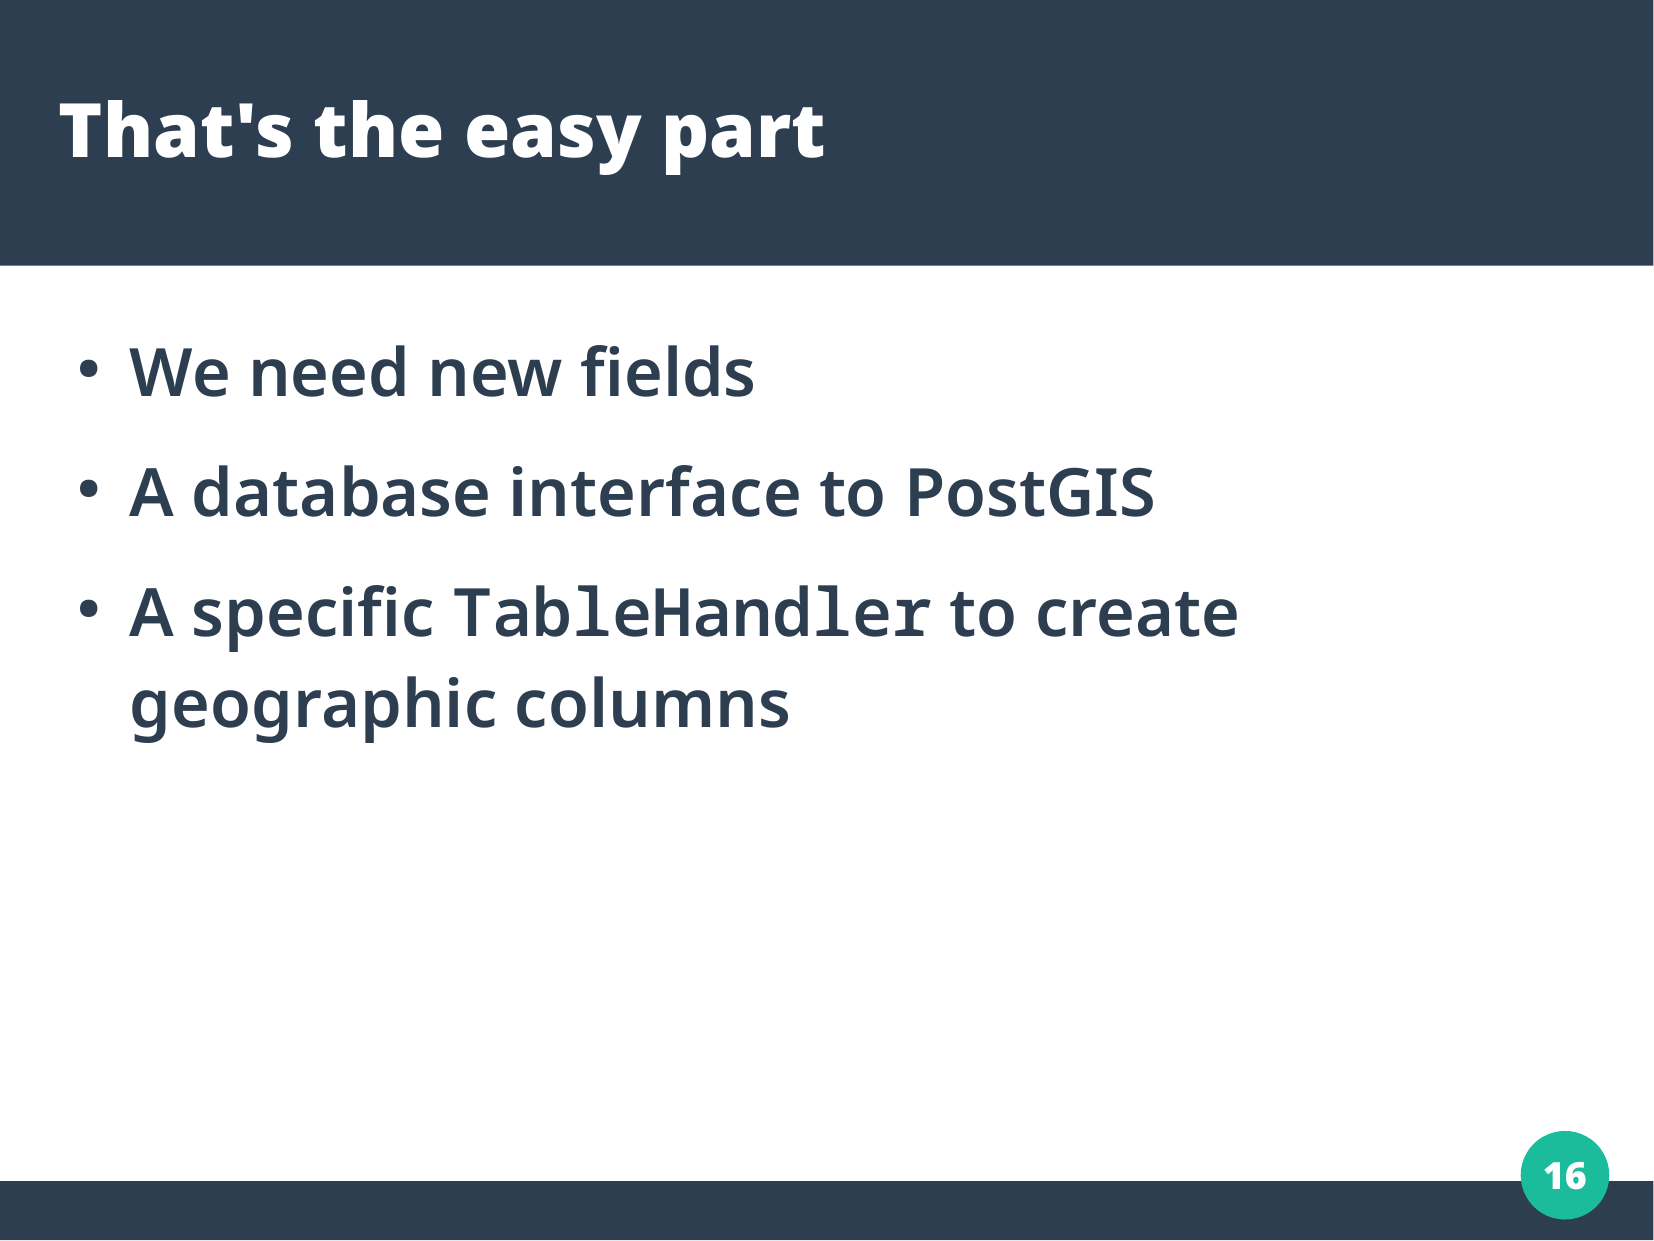

# That's the easy part
We need new fields
A database interface to PostGIS
A specific TableHandler to create geographic columns
16